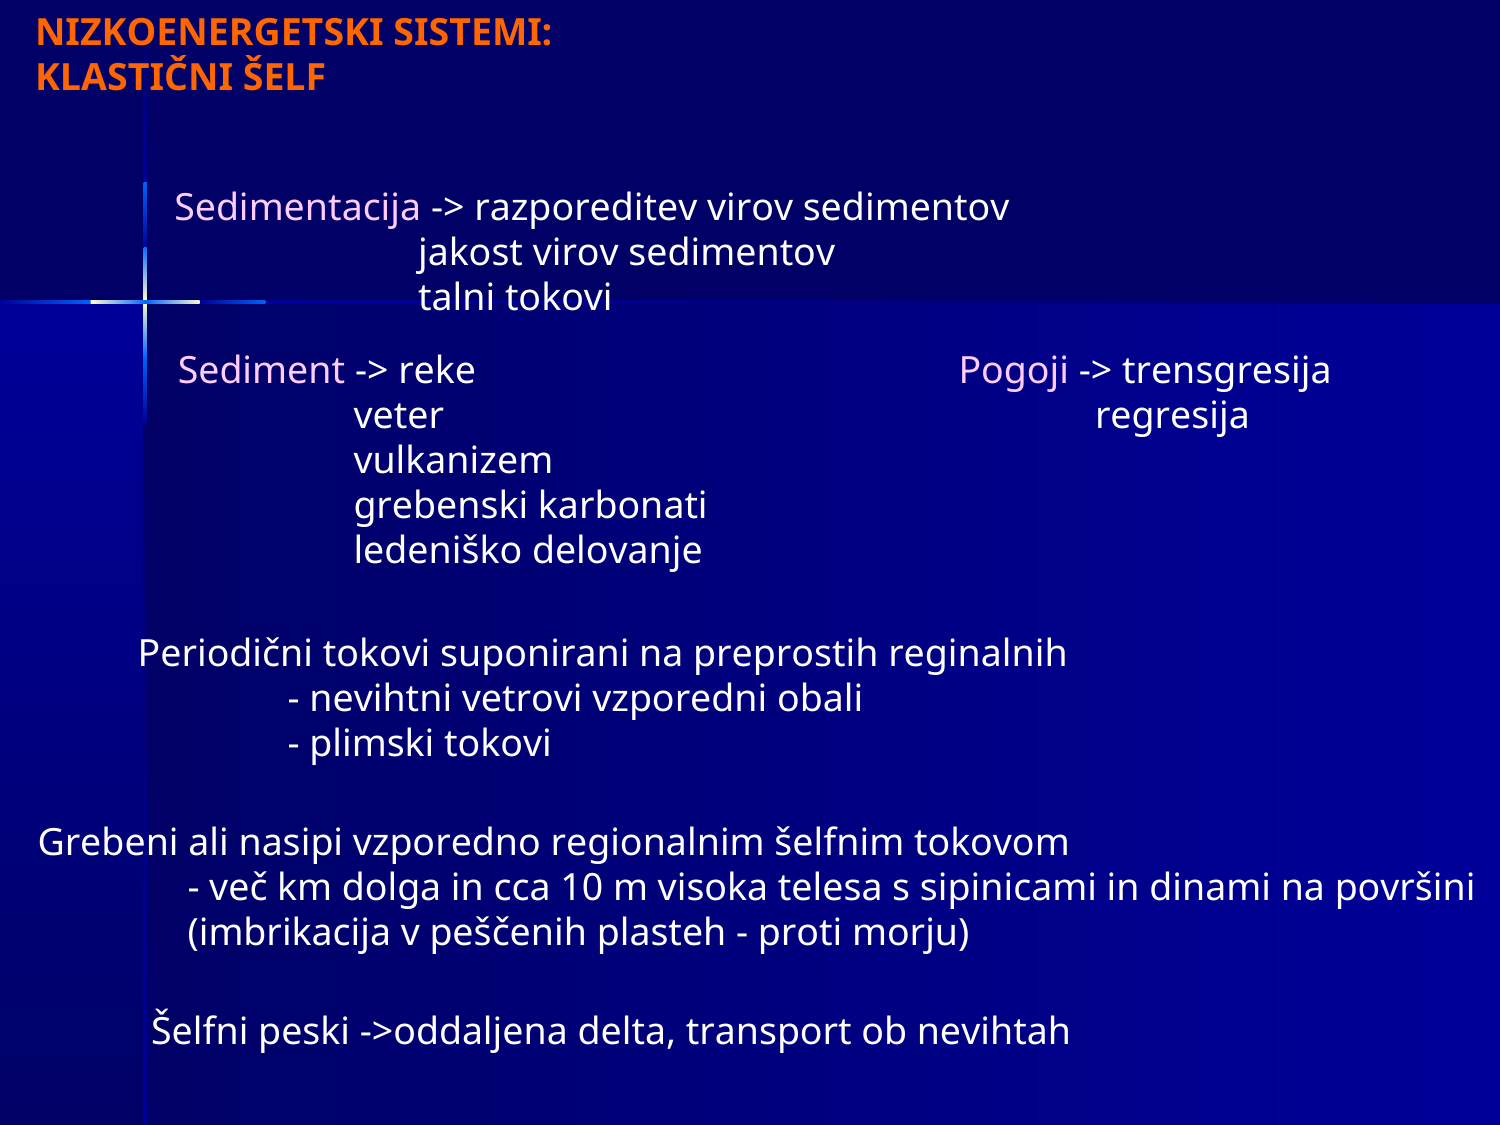

NIZKOENERGETSKI SISTEMI:
KLASTIČNI ŠELF
Sedimentacija -> razporeditev virov sedimentov
 jakost virov sedimentov
 talni tokovi
Sediment -> reke
 veter
 vulkanizem
 grebenski karbonati
 ledeniško delovanje
Pogoji -> trensgresija
 regresija
Periodični tokovi suponirani na preprostih reginalnih
	- nevihtni vetrovi vzporedni obali
	- plimski tokovi
Grebeni ali nasipi vzporedno regionalnim šelfnim tokovom
	- več km dolga in cca 10 m visoka telesa s sipinicami in dinami na površini
	(imbrikacija v peščenih plasteh - proti morju)
Šelfni peski ->oddaljena delta, transport ob nevihtah